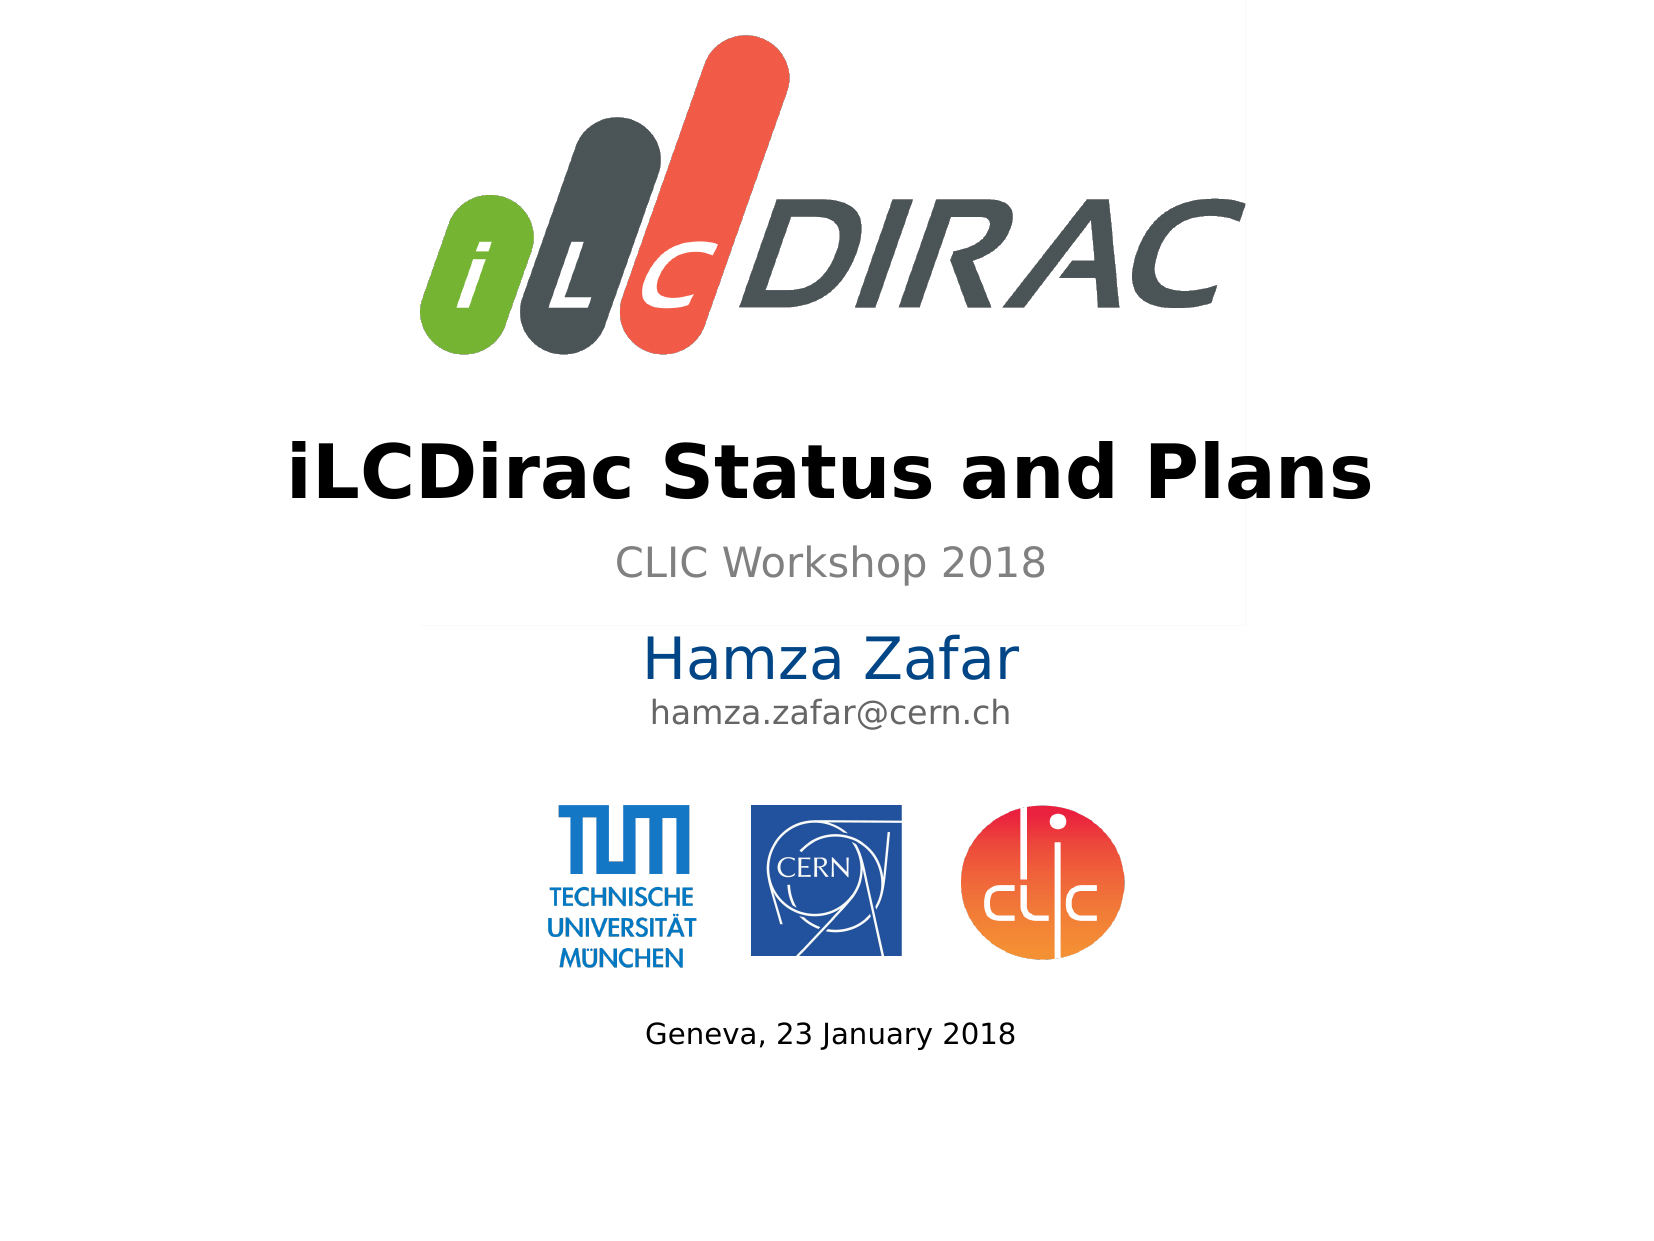

# iLCDirac Status and Plans
CLIC Workshop 2018
Hamza Zafar
hamza.zafar@cern.ch
Geneva, 23 January 2018